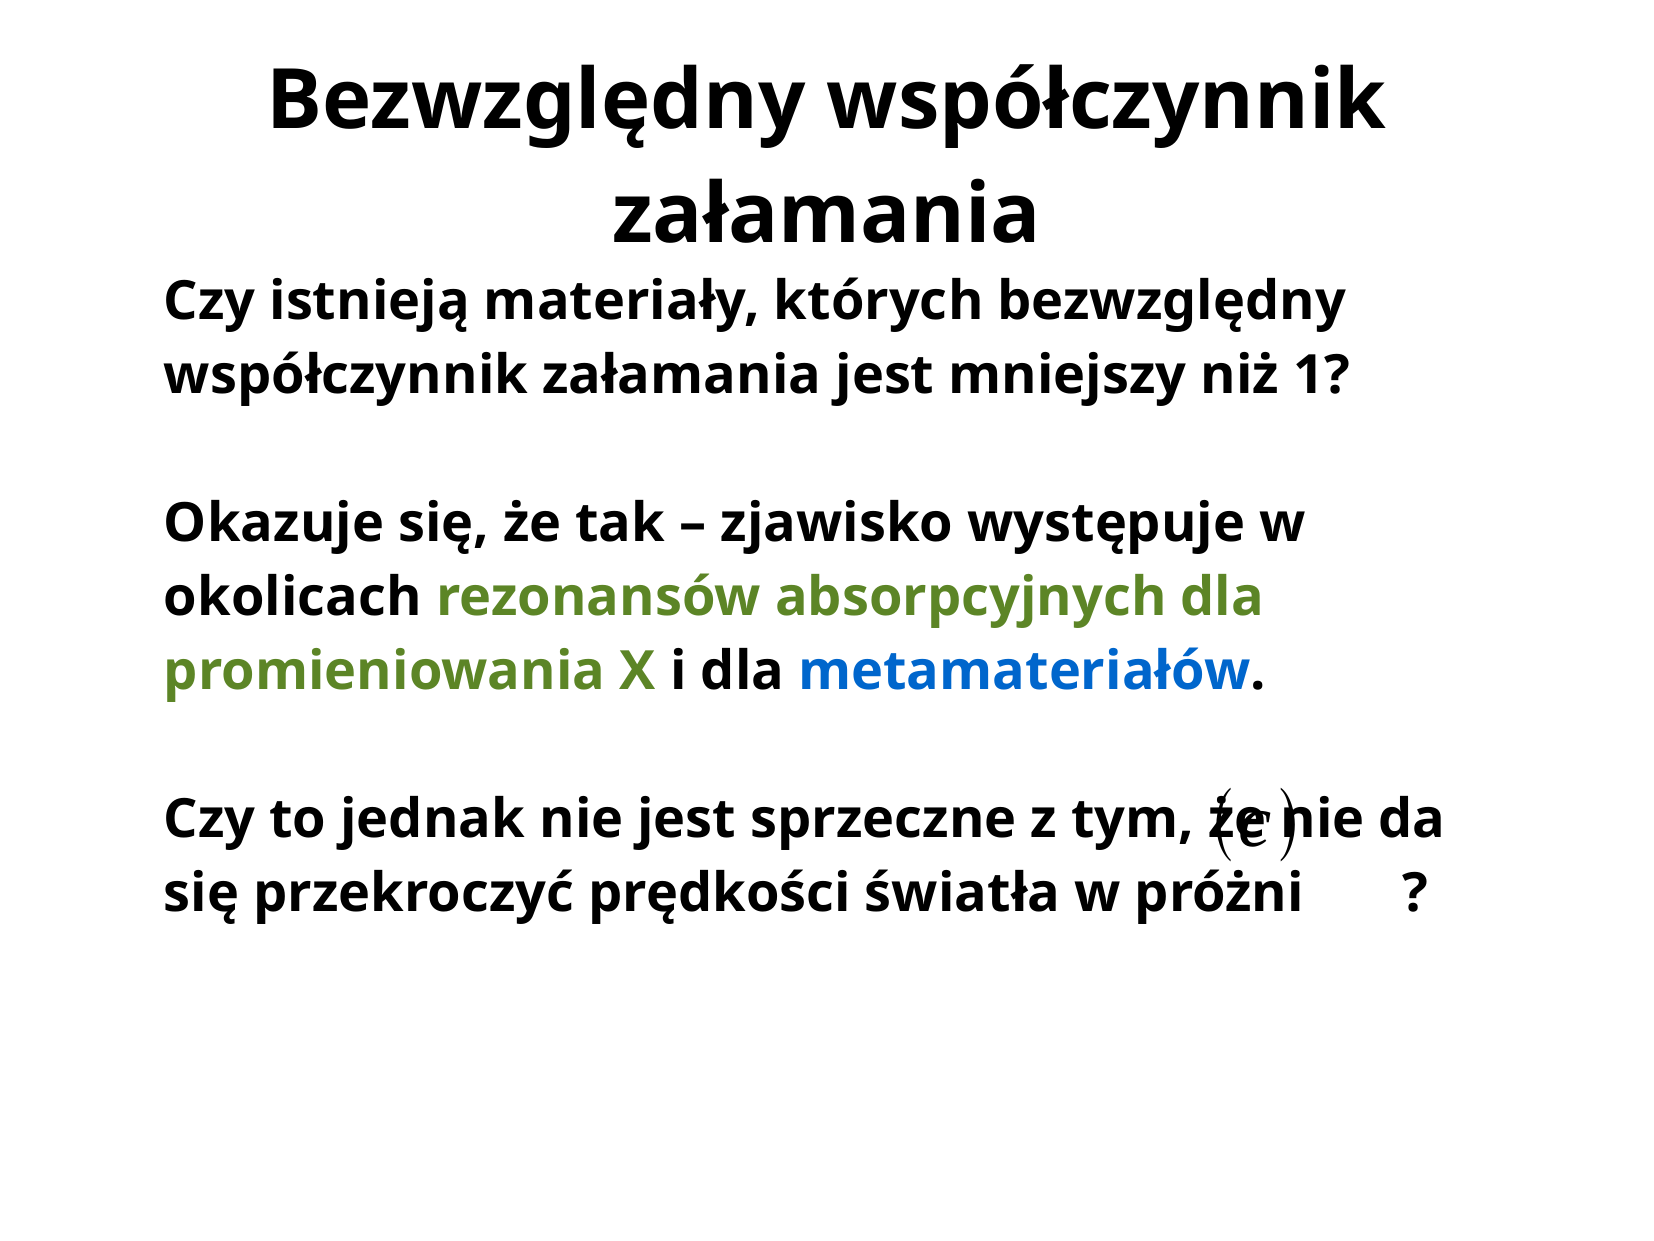

# Bezwzględny współczynnik załamania
Czy istnieją materiały, których bezwzględny współczynnik załamania jest mniejszy niż 1?
Okazuje się, że tak – zjawisko występuje w okolicach rezonansów absorpcyjnych dla promieniowania X i dla metamateriałów.
Czy to jednak nie jest sprzeczne z tym, że nie da się przekroczyć prędkości światła w próżni ?